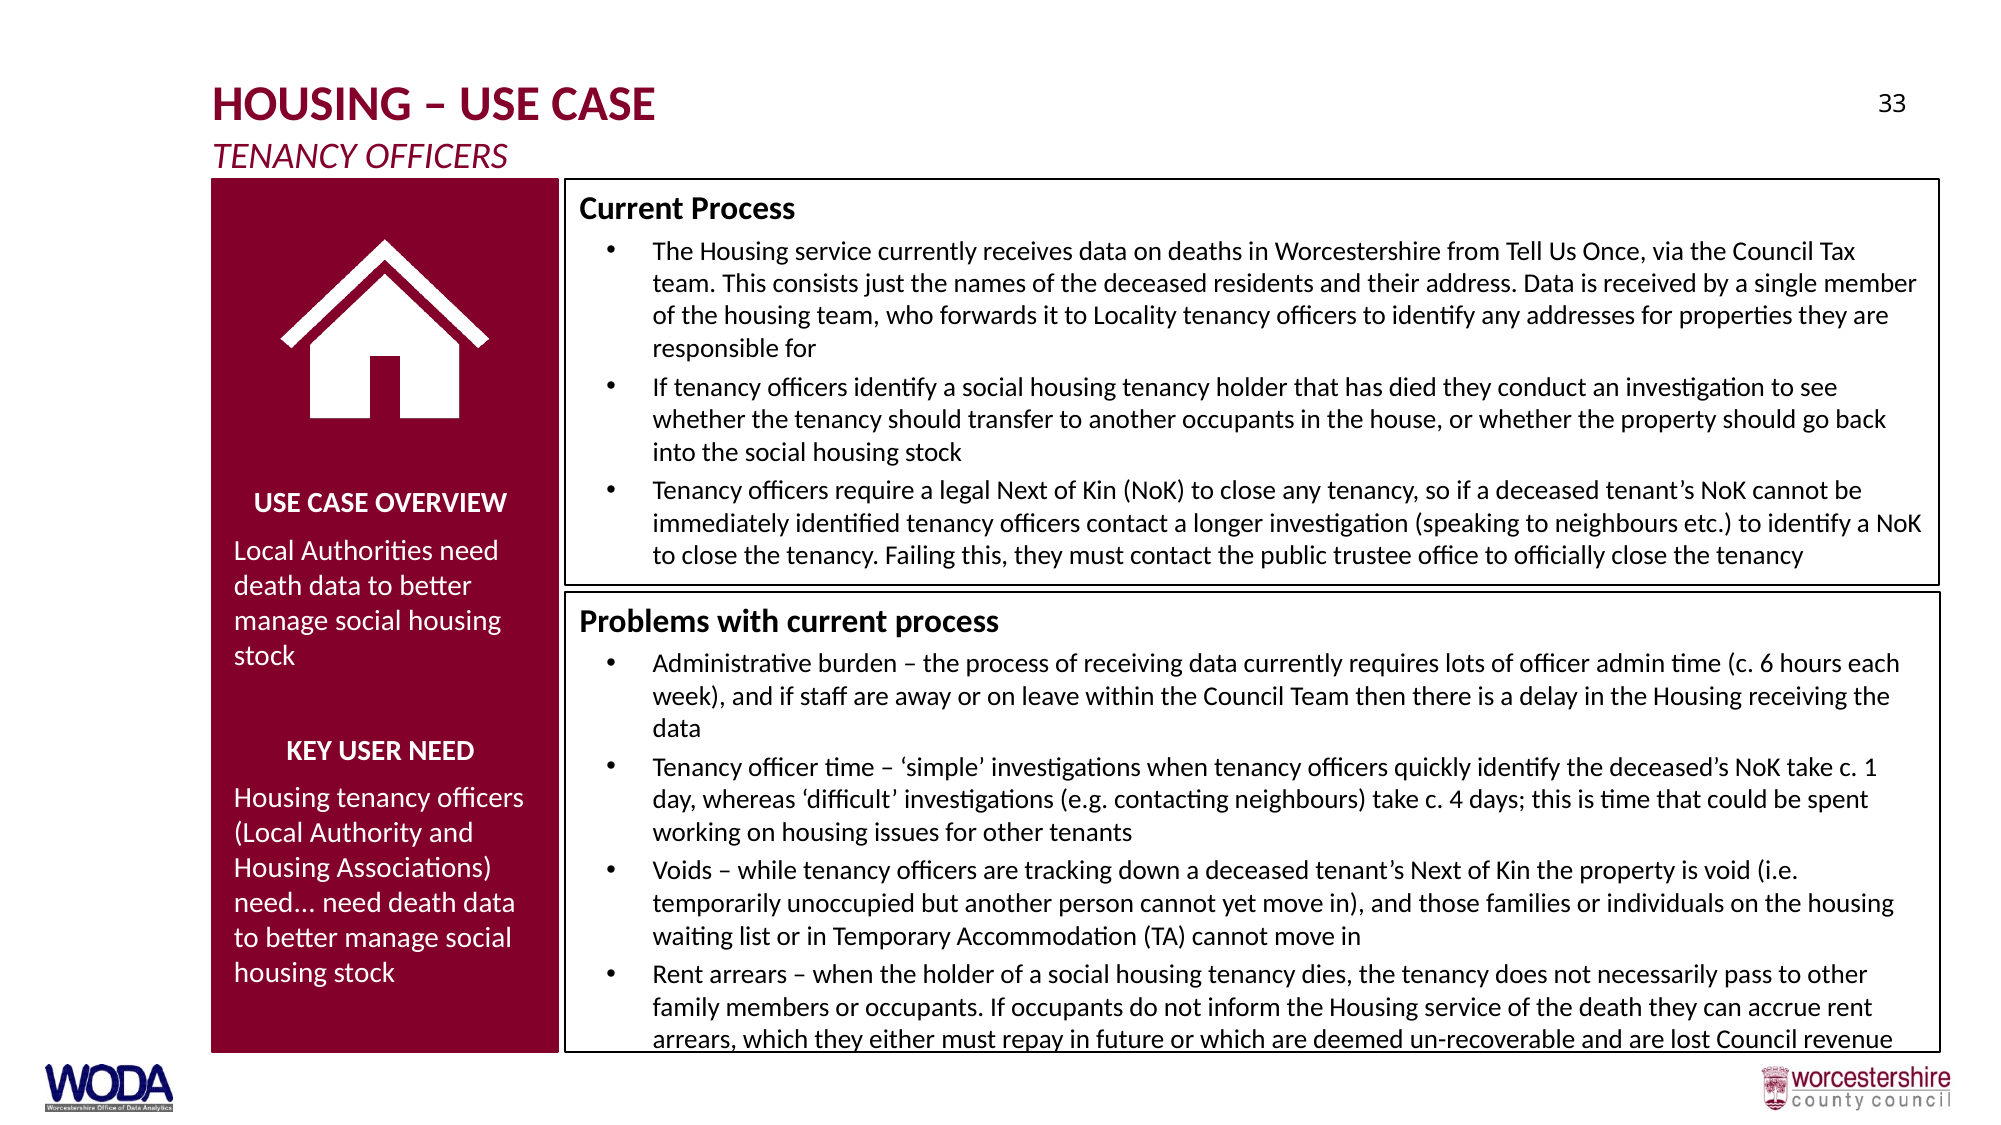

# HOUSING – USE CASE TENANCY OFFICERS
Current Process
The Housing service currently receives data on deaths in Worcestershire from Tell Us Once, via the Council Tax team. This consists just the names of the deceased residents and their address. Data is received by a single member of the housing team, who forwards it to Locality tenancy officers to identify any addresses for properties they are responsible for
If tenancy officers identify a social housing tenancy holder that has died they conduct an investigation to see whether the tenancy should transfer to another occupants in the house, or whether the property should go back into the social housing stock
Tenancy officers require a legal Next of Kin (NoK) to close any tenancy, so if a deceased tenant’s NoK cannot be immediately identified tenancy officers contact a longer investigation (speaking to neighbours etc.) to identify a NoK to close the tenancy. Failing this, they must contact the public trustee office to officially close the tenancy
Problems with current process
Administrative burden – the process of receiving data currently requires lots of officer admin time (c. 6 hours each week), and if staff are away or on leave within the Council Team then there is a delay in the Housing receiving the data
Tenancy officer time – ‘simple’ investigations when tenancy officers quickly identify the deceased’s NoK take c. 1 day, whereas ‘difficult’ investigations (e.g. contacting neighbours) take c. 4 days; this is time that could be spent working on housing issues for other tenants
Voids – while tenancy officers are tracking down a deceased tenant’s Next of Kin the property is void (i.e. temporarily unoccupied but another person cannot yet move in), and those families or individuals on the housing waiting list or in Temporary Accommodation (TA) cannot move in
Rent arrears – when the holder of a social housing tenancy dies, the tenancy does not necessarily pass to other family members or occupants. If occupants do not inform the Housing service of the death they can accrue rent arrears, which they either must repay in future or which are deemed un-recoverable and are lost Council revenue
USE CASE OVERVIEW
Local Authorities need death data to better manage social housing stock
KEY USER NEED
Housing tenancy officers (Local Authority and Housing Associations) need... need death data to better manage social housing stock